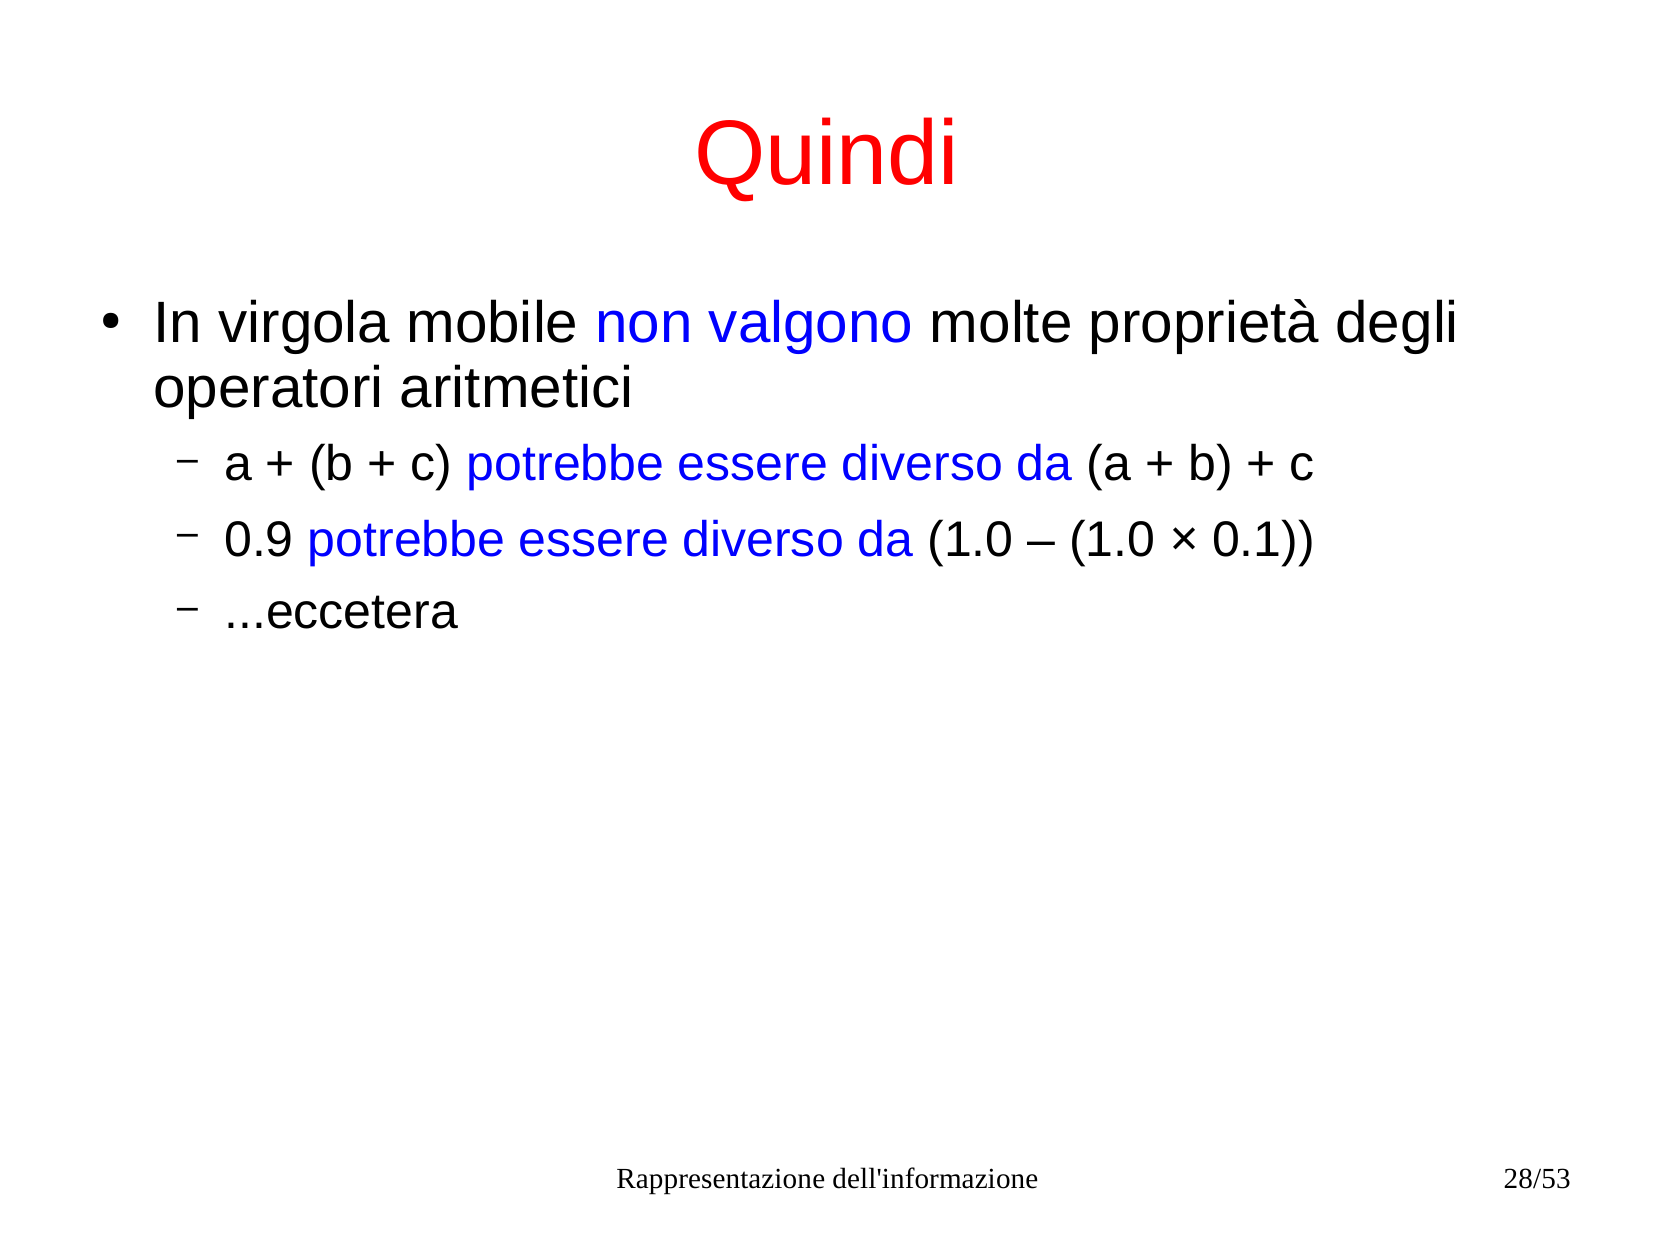

# Quindi
In virgola mobile non valgono molte proprietà degli operatori aritmetici
a + (b + c) potrebbe essere diverso da (a + b) + c
0.9 potrebbe essere diverso da (1.0 – (1.0 × 0.1))
...eccetera
Rappresentazione dell'informazione
28